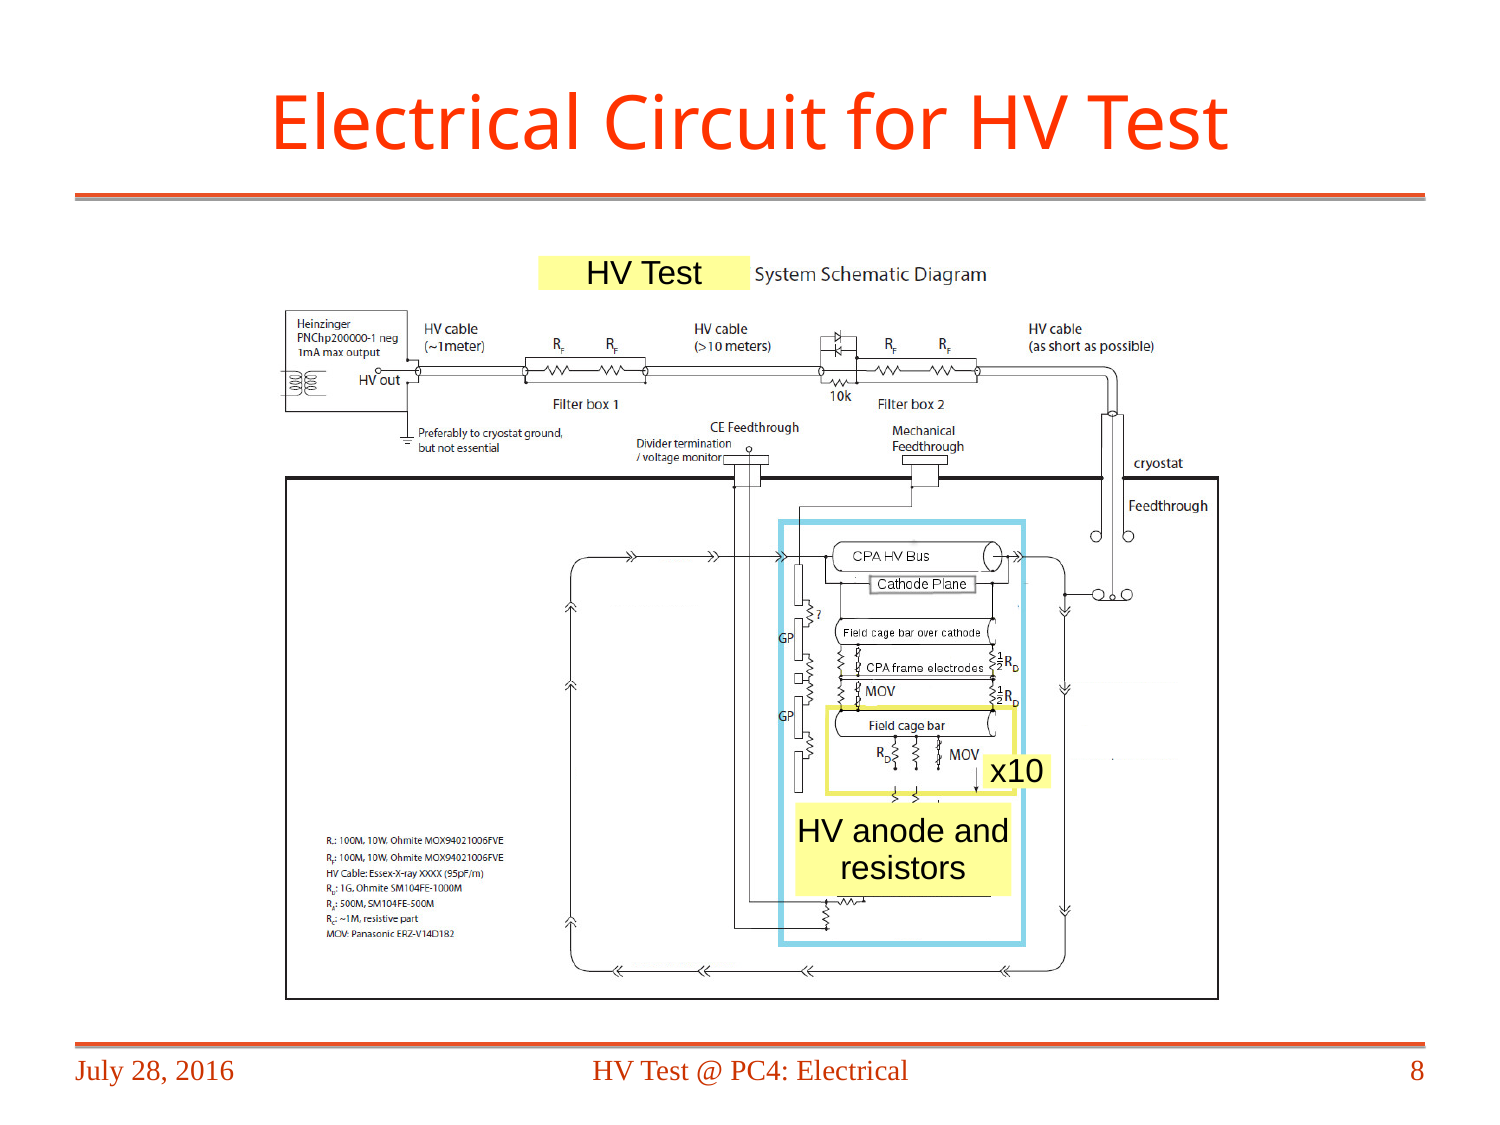

# Electrical Circuit for HV Test
HV Test
x10
HV anode and
resistors
July 28, 2016
HV Test @ PC4: Electrical
8